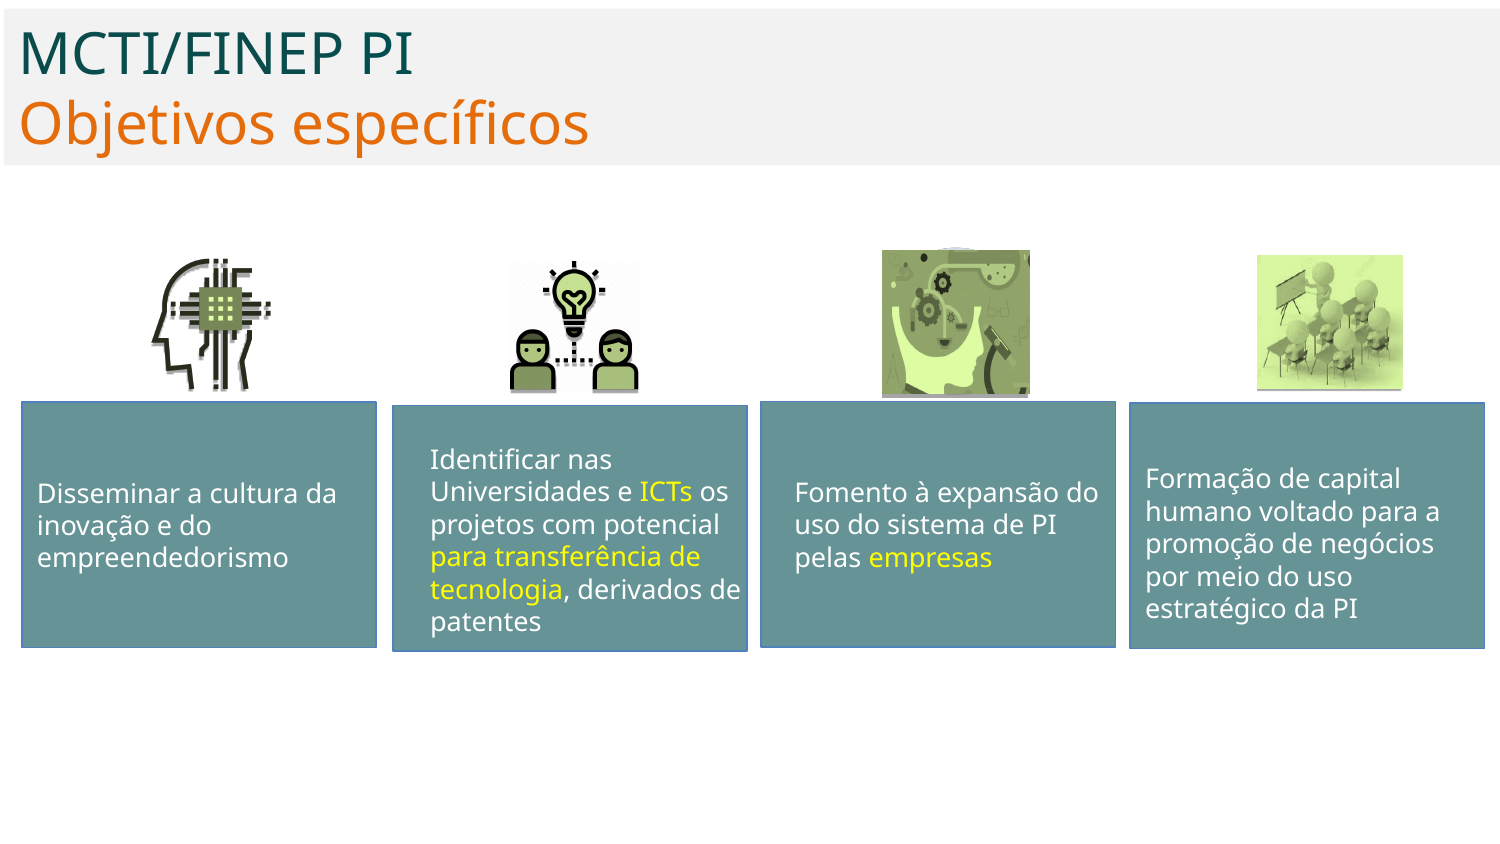

MCTI/FINEP PI
Objetivos específicos
Disseminar a cultura da inovação e do empreendedorismo
Identificar nas Universidades e ICTs os projetos com potencial para transferência de tecnologia, derivados de patentes
Formação de capital humano voltado para a promoção de negócios por meio do uso estratégico da PI
Fomento à expansão do uso do sistema de PI pelas empresas